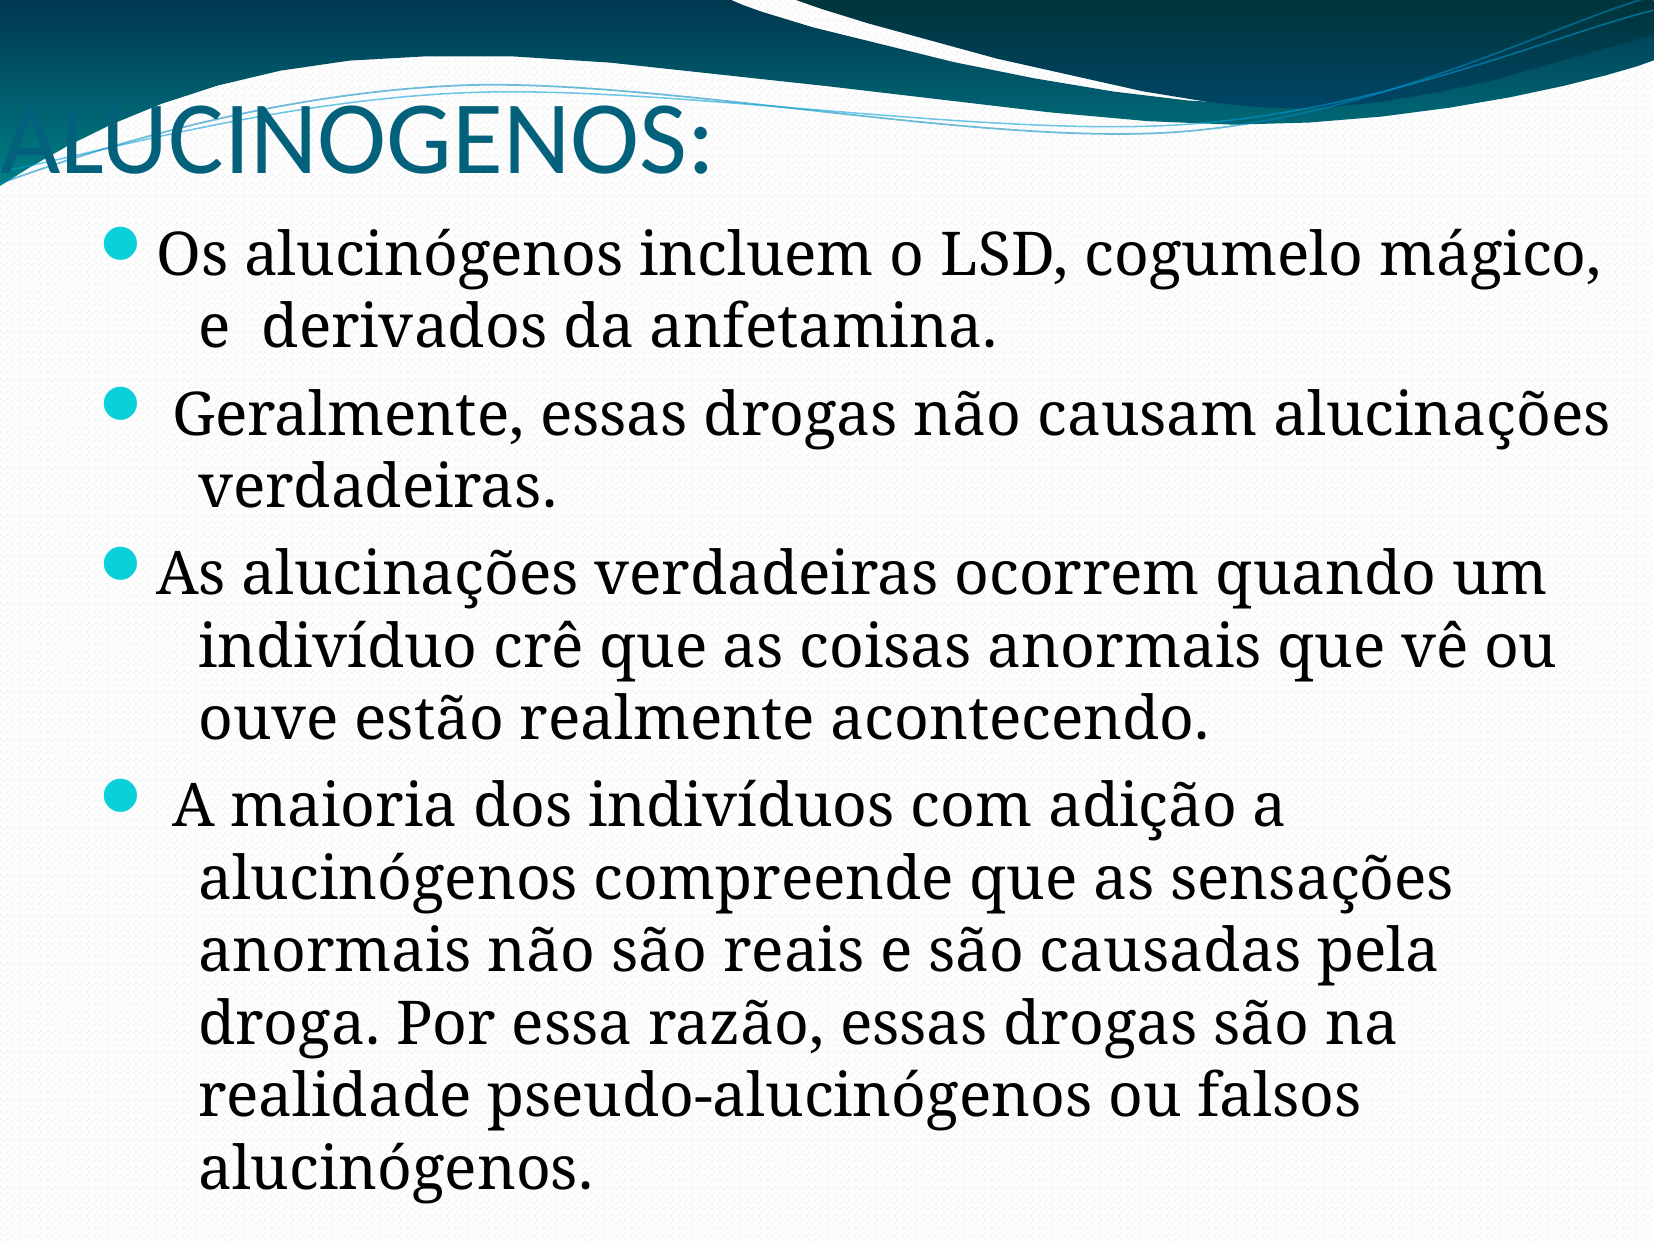

# ALUCINOGENOS:
Os alucinógenos incluem o LSD, cogumelo mágico, e derivados da anfetamina.
 Geralmente, essas drogas não causam alucinações verdadeiras.
As alucinações verdadeiras ocorrem quando um indivíduo crê que as coisas anormais que vê ou ouve estão realmente acontecendo.
 A maioria dos indivíduos com adição a alucinógenos compreende que as sensações anormais não são reais e são causadas pela droga. Por essa razão, essas drogas são na realidade pseudo-alucinógenos ou falsos alucinógenos.